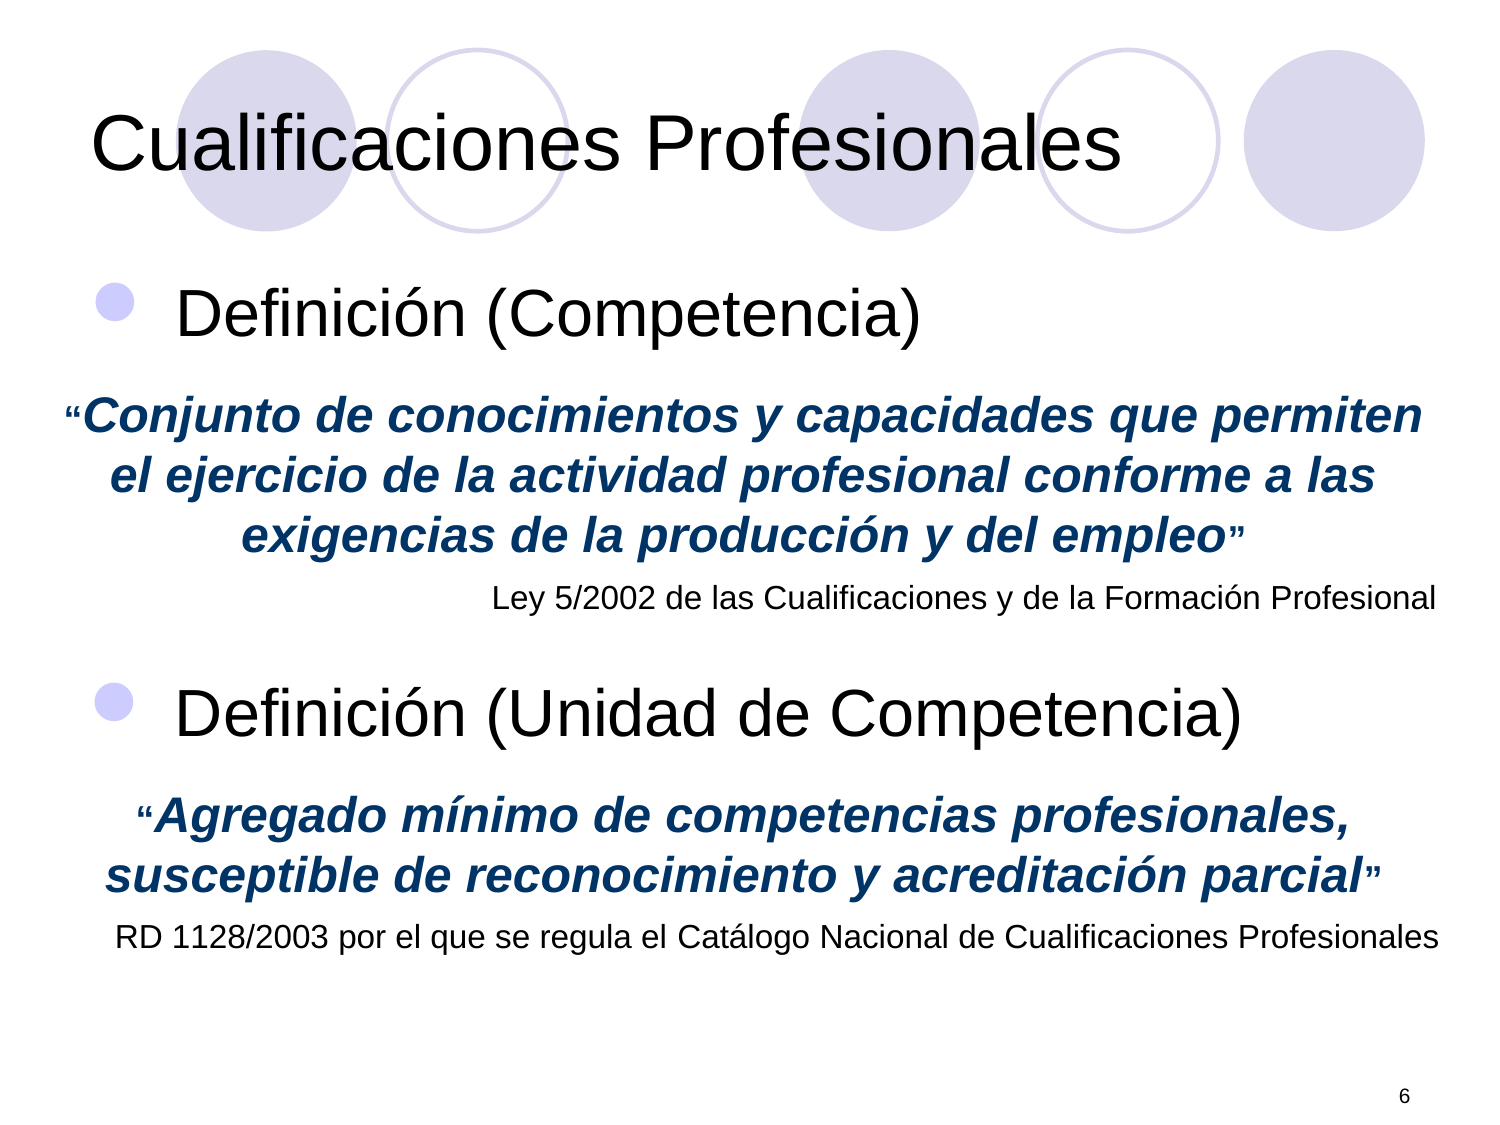

# Cualificaciones Profesionales
 Definición (Competencia)
“Conjunto de conocimientos y capacidades que permiten el ejercicio de la actividad profesional conforme a las exigencias de la producción y del empleo”
Ley 5/2002 de las Cualificaciones y de la Formación Profesional
 Definición (Unidad de Competencia)
“Agregado mínimo de competencias profesionales, susceptible de reconocimiento y acreditación parcial”
RD 1128/2003 por el que se regula el Catálogo Nacional de Cualificaciones Profesionales